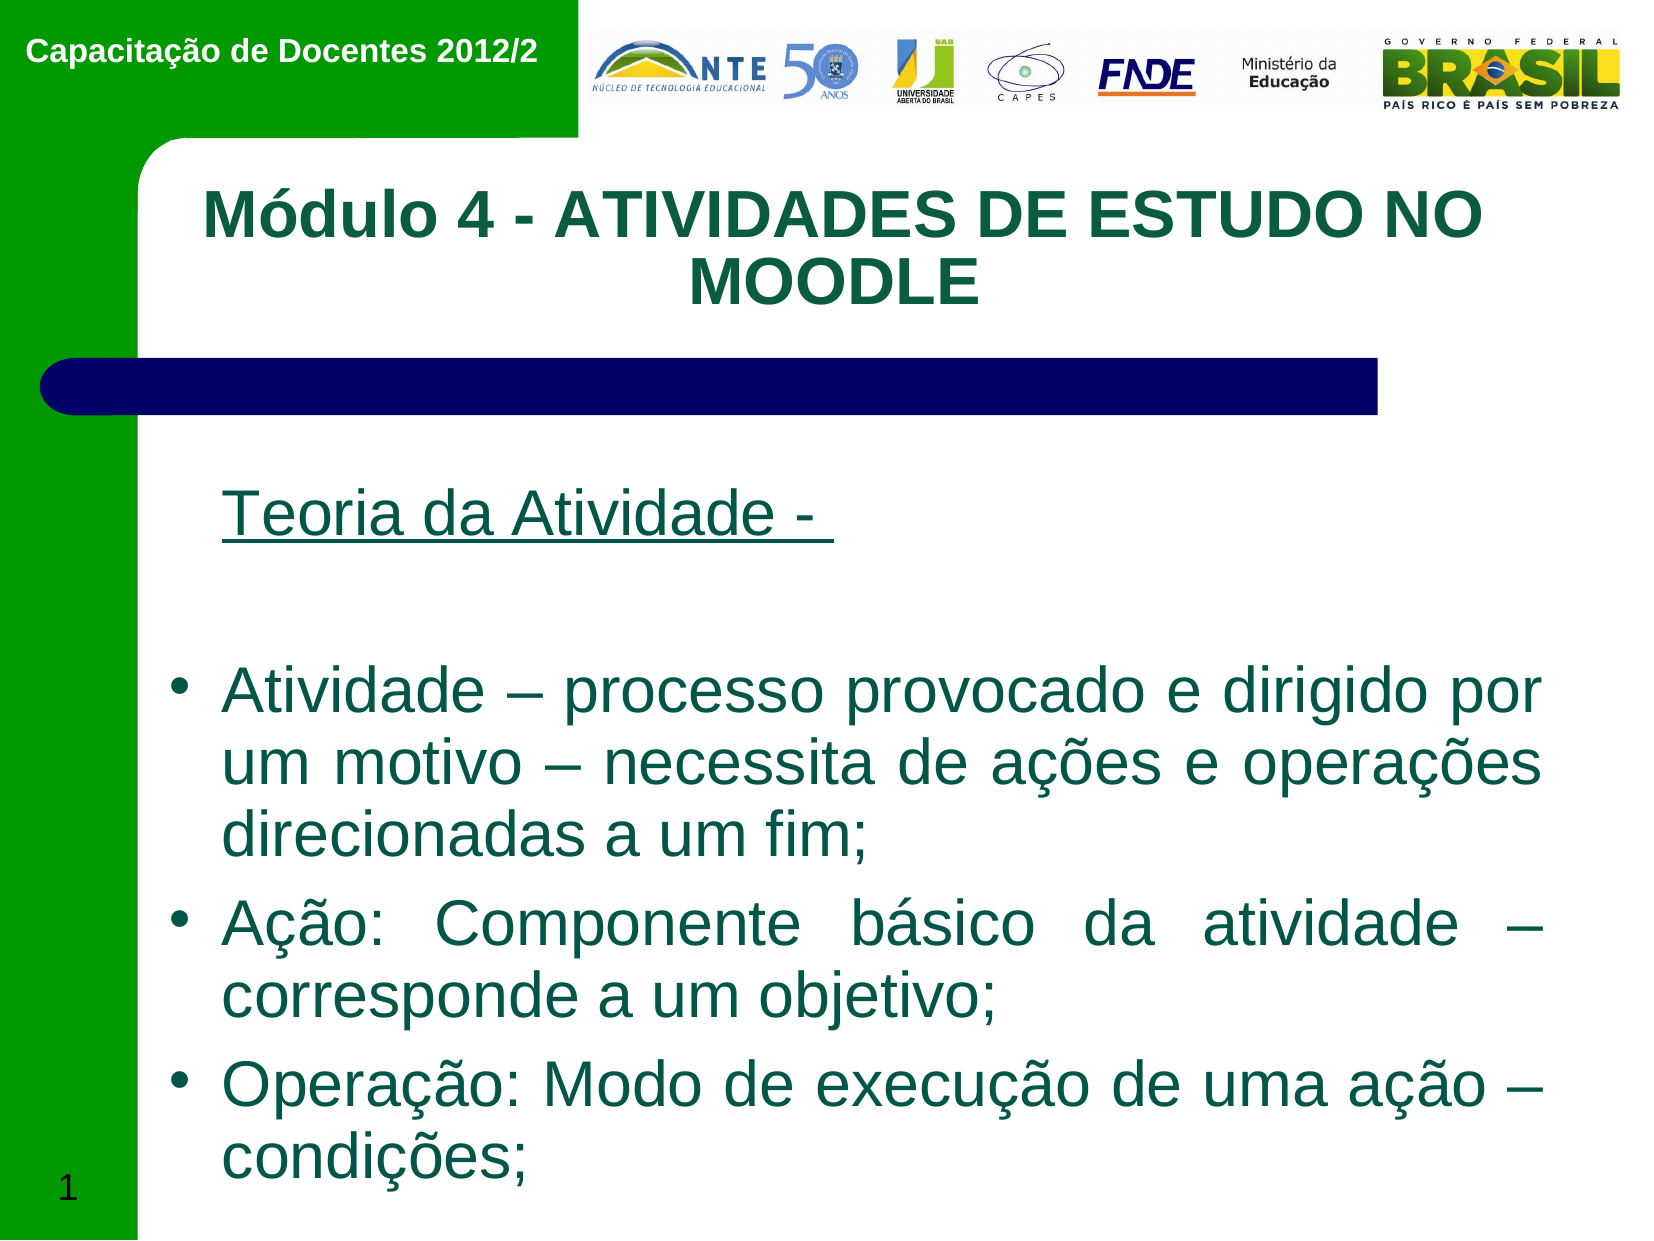

# Módulo 4 - ATIVIDADES DE ESTUDO NO MOODLE
Teoria da Atividade -
Atividade – processo provocado e dirigido por um motivo – necessita de ações e operações direcionadas a um fim;
Ação: Componente básico da atividade – corresponde a um objetivo;
Operação: Modo de execução de uma ação – condições;